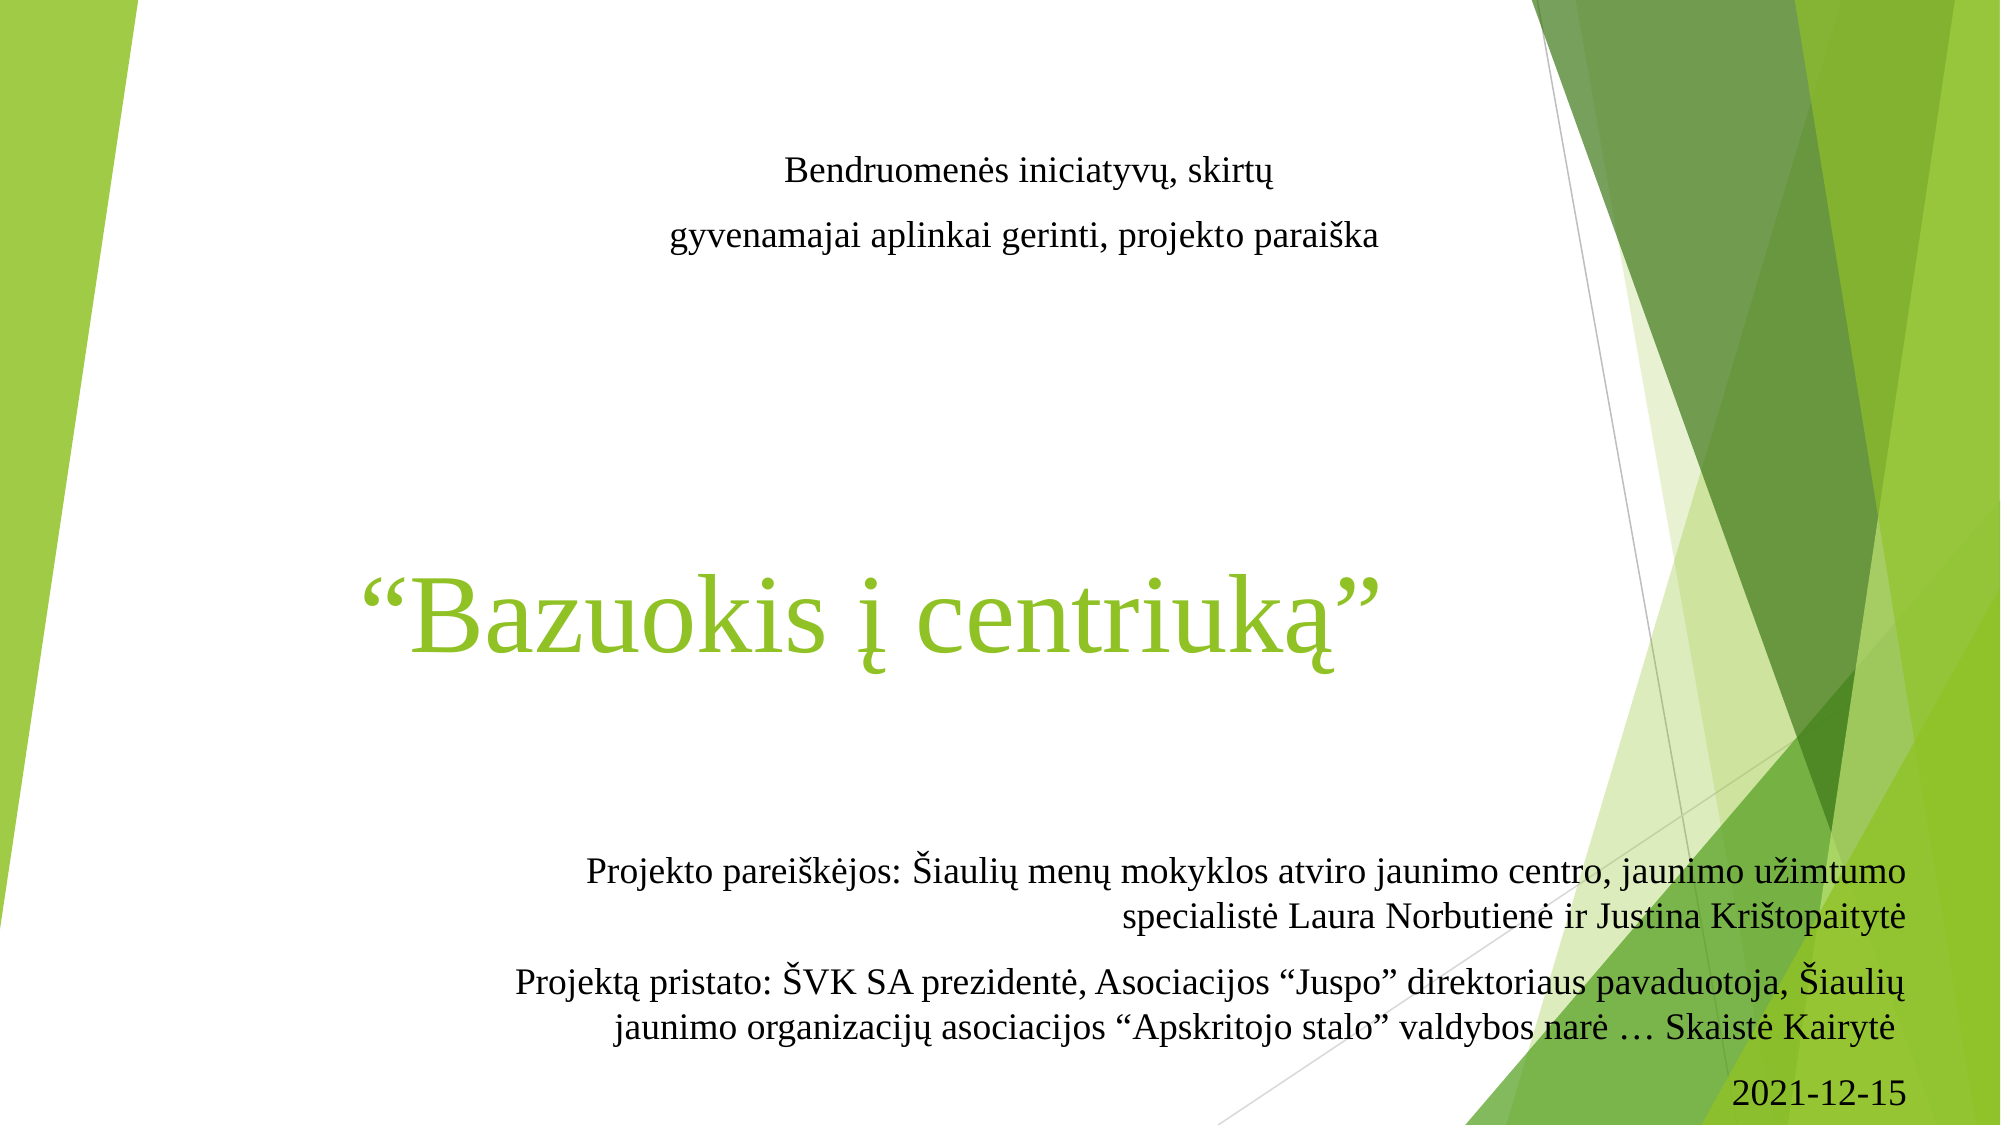

Bendruomenės iniciatyvų, skirtų
gyvenamajai aplinkai gerinti, projekto paraiška
# “Bazuokis į centriuką”
Projekto pareiškėjos: Šiaulių menų mokyklos atviro jaunimo centro, jaunimo užimtumo specialistė Laura Norbutienė ir Justina Krištopaitytė
Projektą pristato: ŠVK SA prezidentė, Asociacijos “Juspo” direktoriaus pavaduotoja, Šiaulių jaunimo organizacijų asociacijos “Apskritojo stalo” valdybos narė … Skaistė Kairytė
 2021-12-15